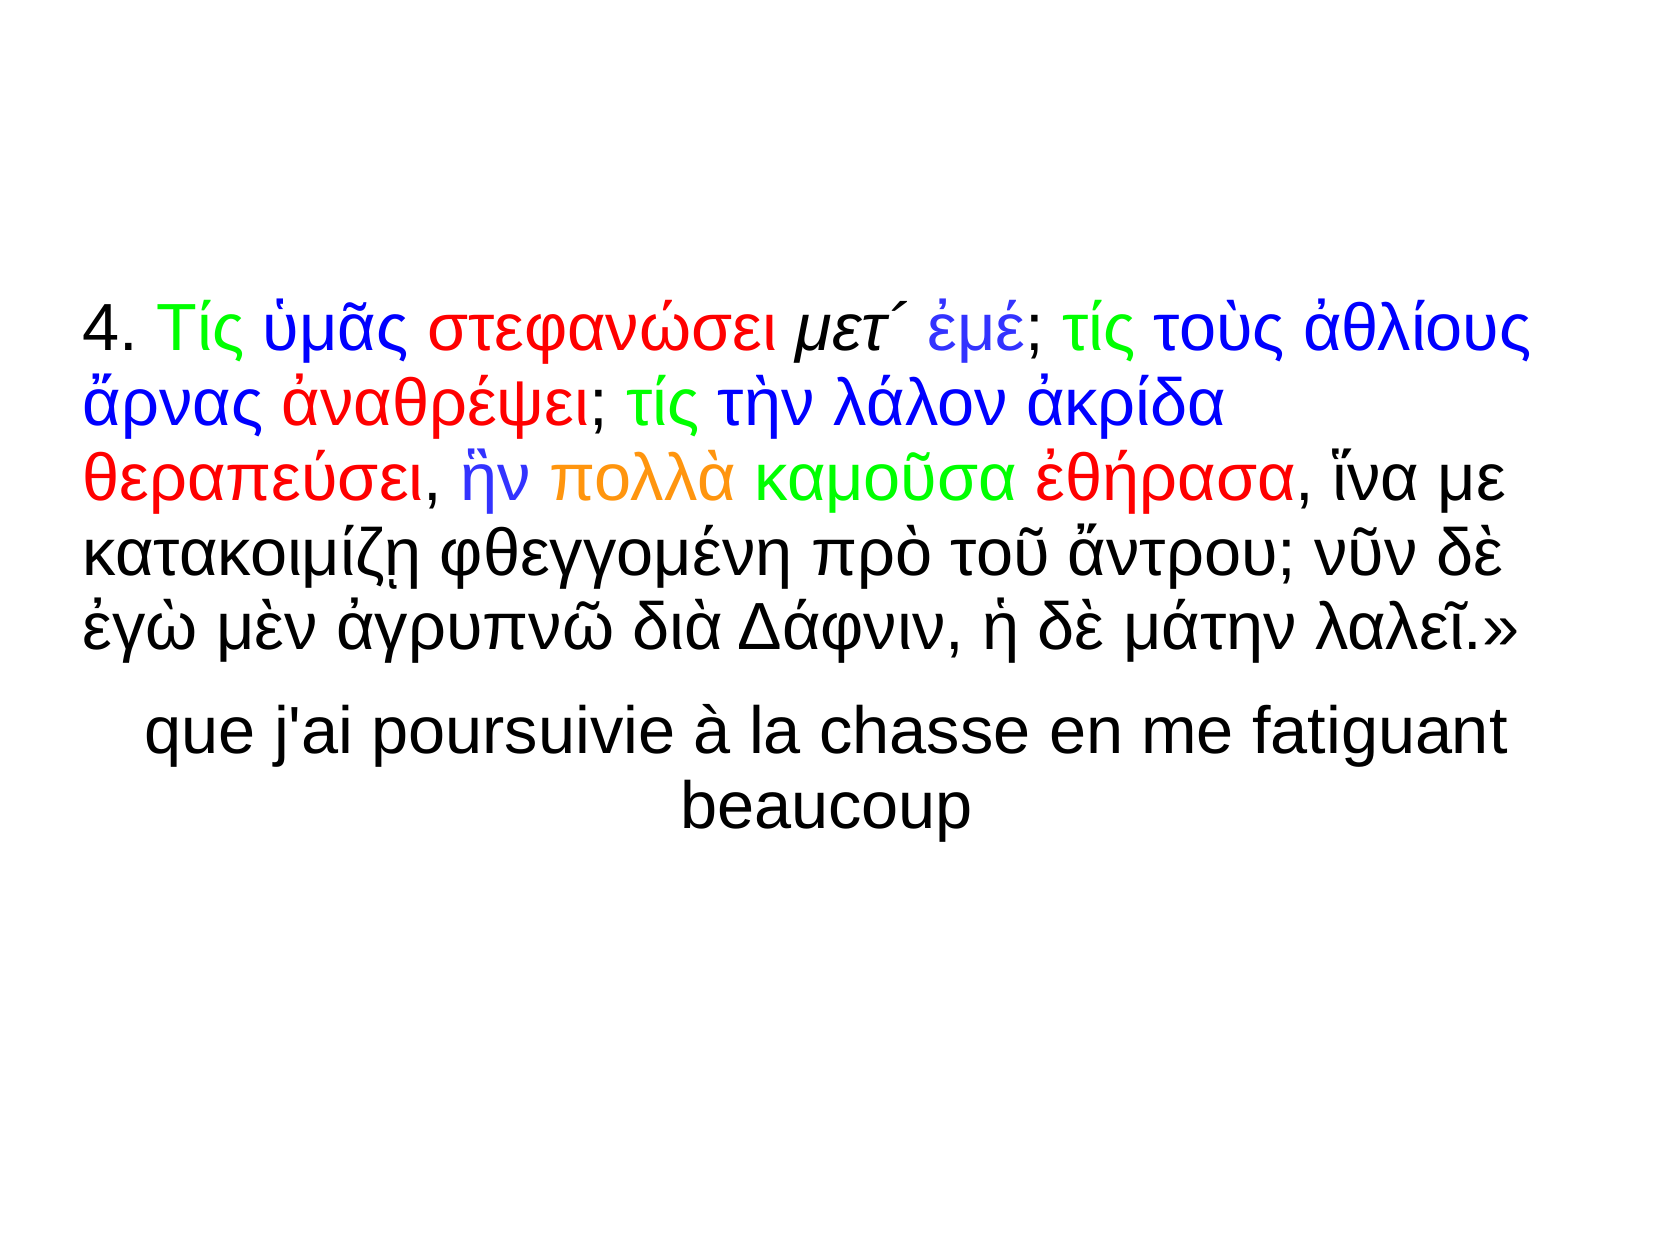

#
4. Τίς ὑμᾶς στεφανώσει μετ´ ἐμέ; τίς τοὺς ἀθλίους ἄρνας ἀναθρέψει; τίς τὴν λάλον ἀκρίδα θεραπεύσει, ἣν πολλὰ καμοῦσα ἐθήρασα, ἵνα με κατακοιμίζῃ φθεγγομένη πρὸ τοῦ ἄντρου; νῦν δὲ ἐγὼ μὲν ἀγρυπνῶ διὰ Δάφνιν, ἡ δὲ μάτην λαλεῖ.»
que j'ai poursuivie à la chasse en me fatiguant beaucoup